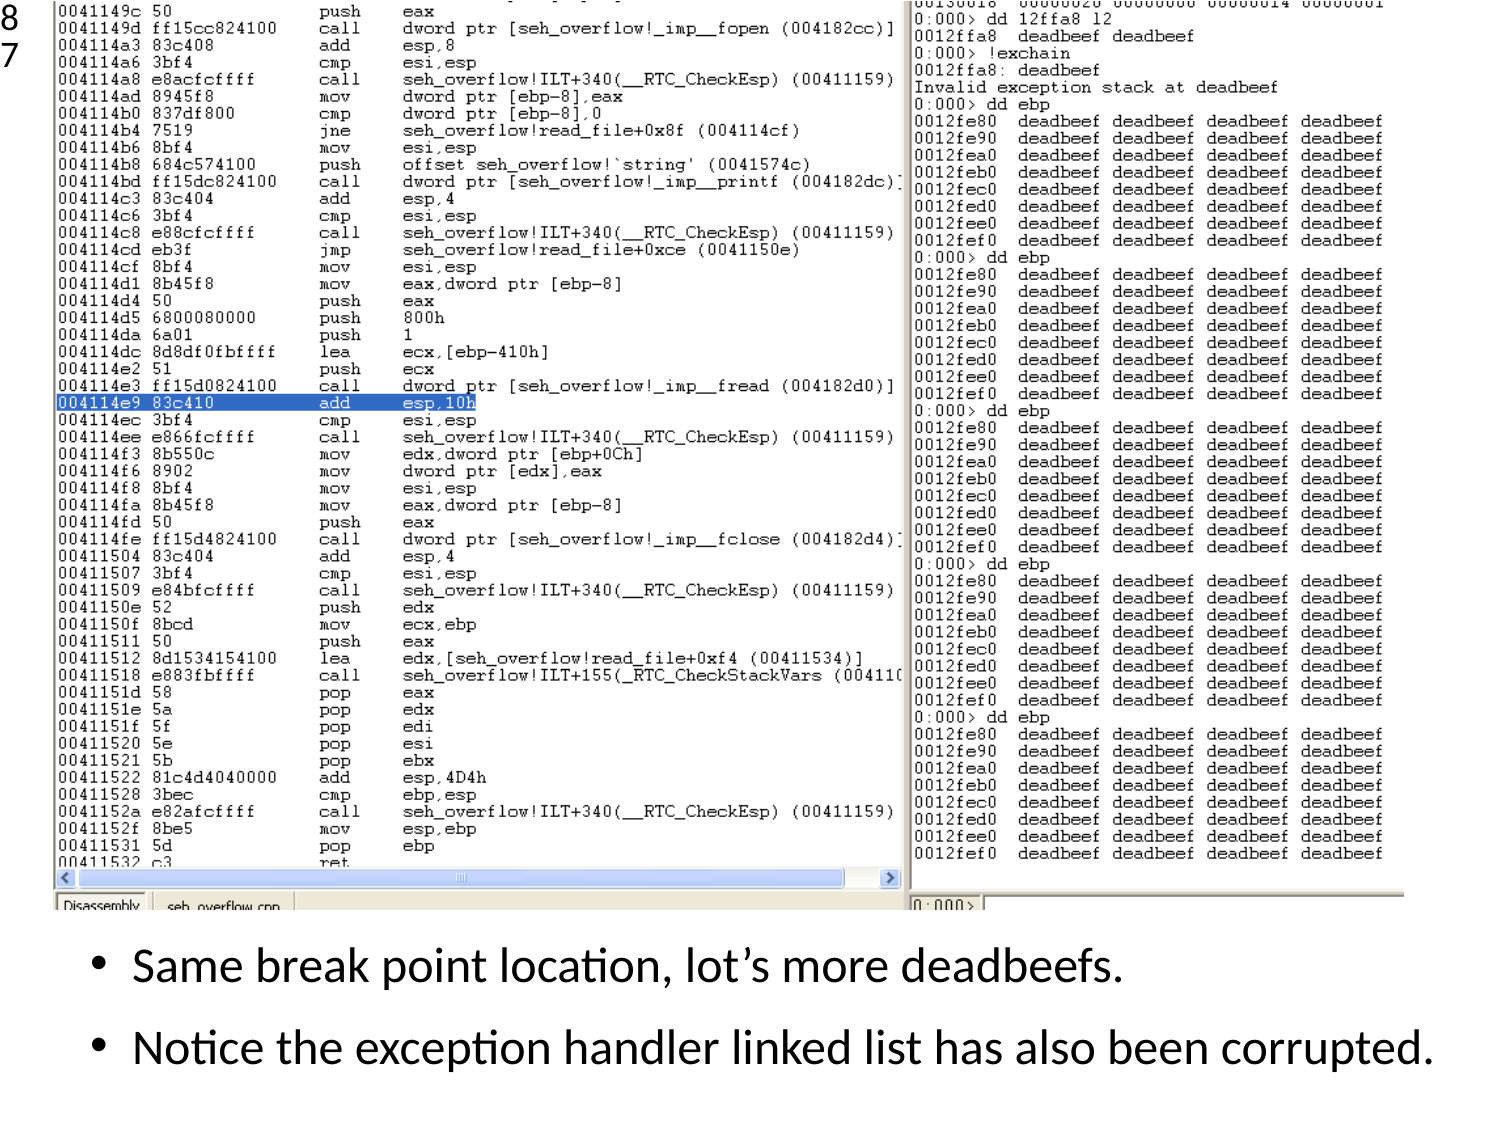

# Same break point location, lot’s more deadbeefs.
Notice the exception handler linked list has also been corrupted.